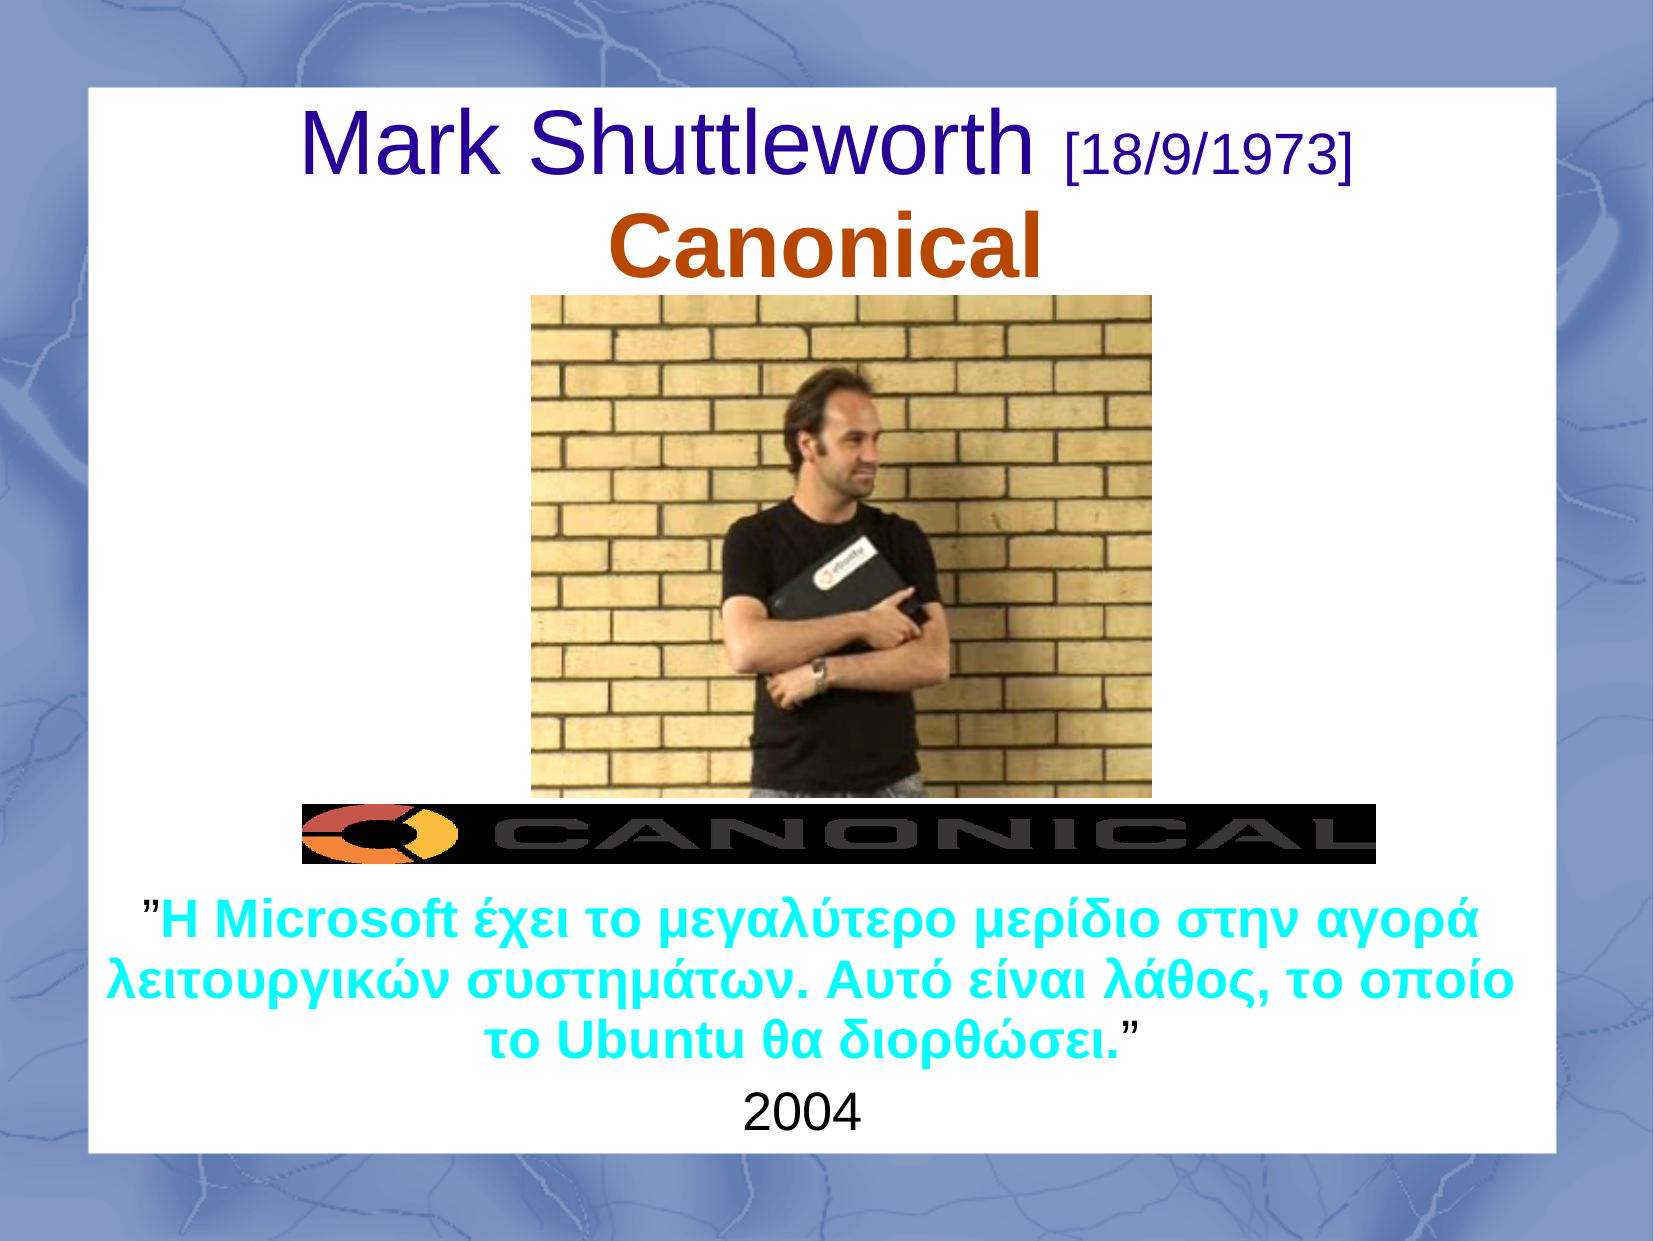

# Mark Shuttleworth [18/9/1973] Canonical
”H Microsoft έχει το μεγαλύτερο μερίδιο στην αγορά λειτουργικών συστημάτων. Αυτό είναι λάθος, το οποίο το Ubuntu θα διορθώσει.”
2004